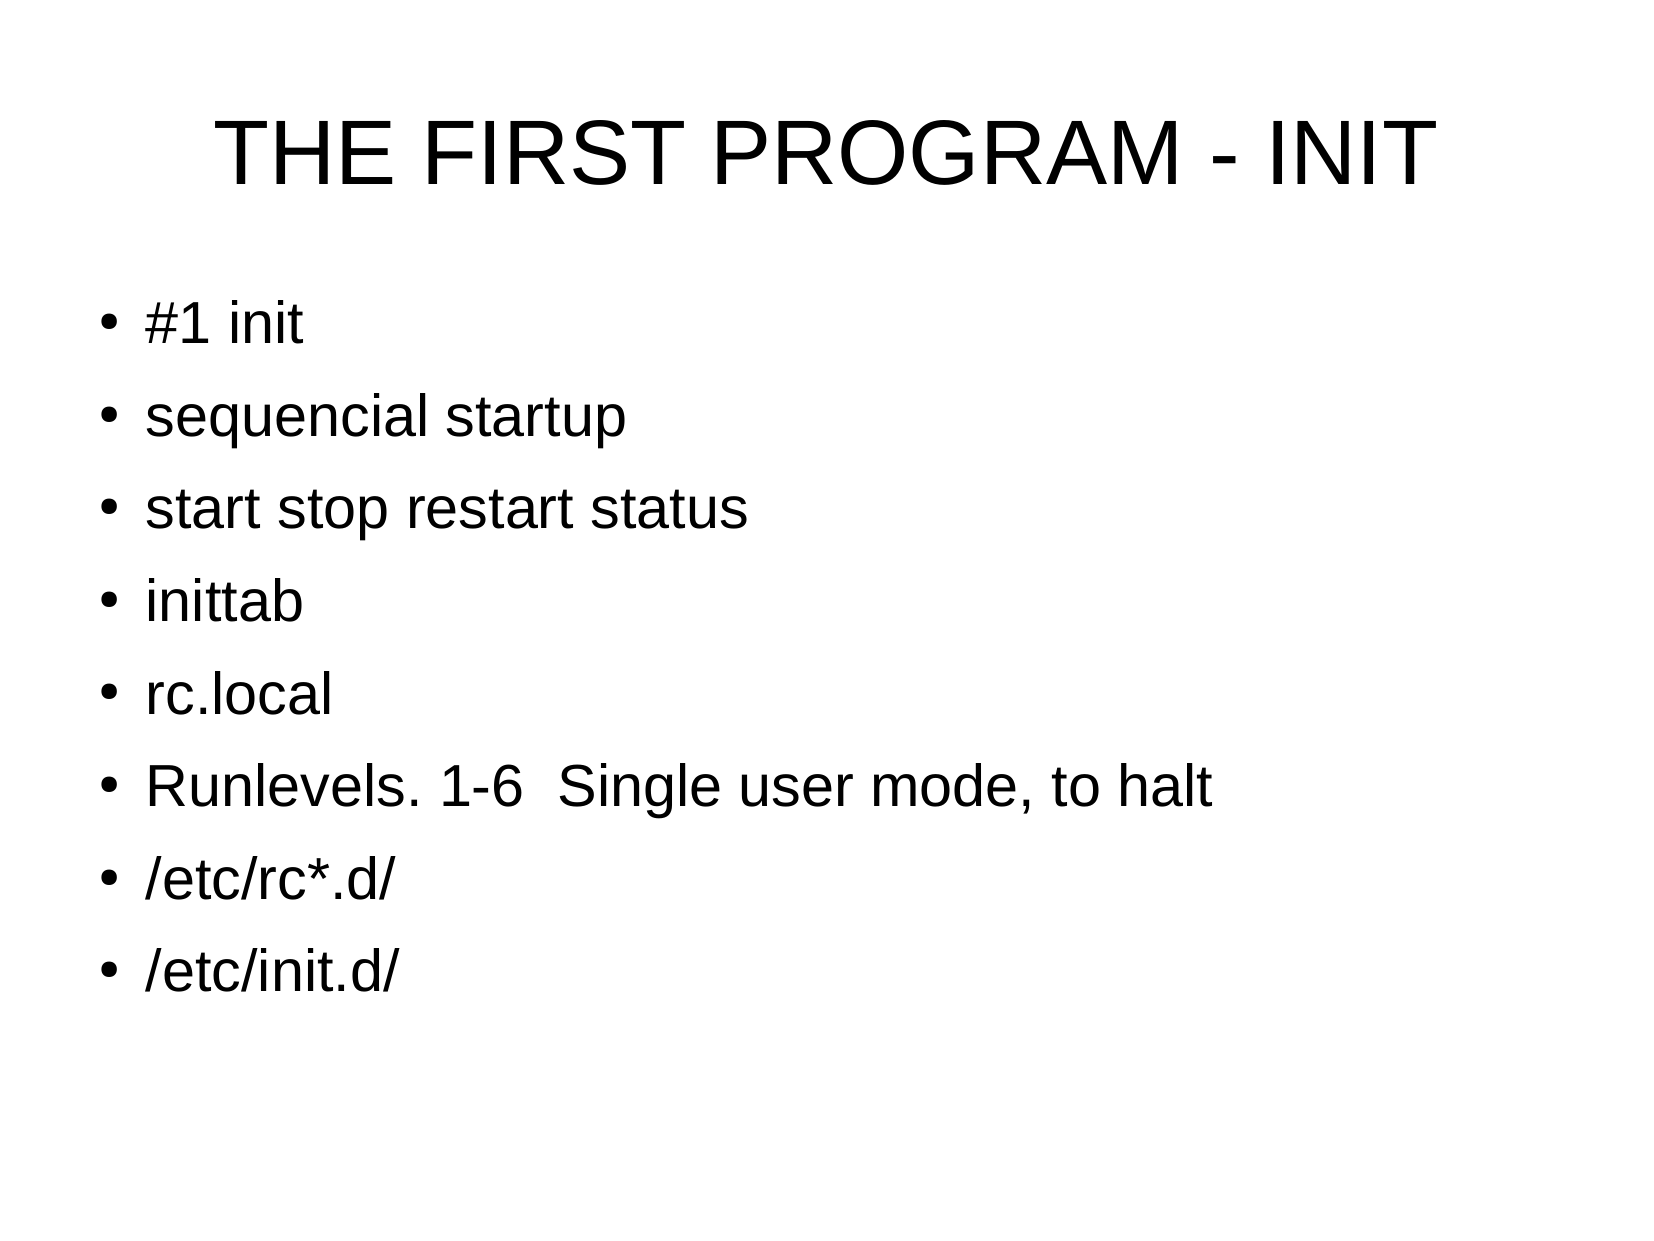

# THE FIRST PROGRAM - INIT
#1 init
sequencial startup
start stop restart status
inittab
rc.local
Runlevels. 1-6 Single user mode, to halt
/etc/rc*.d/
/etc/init.d/